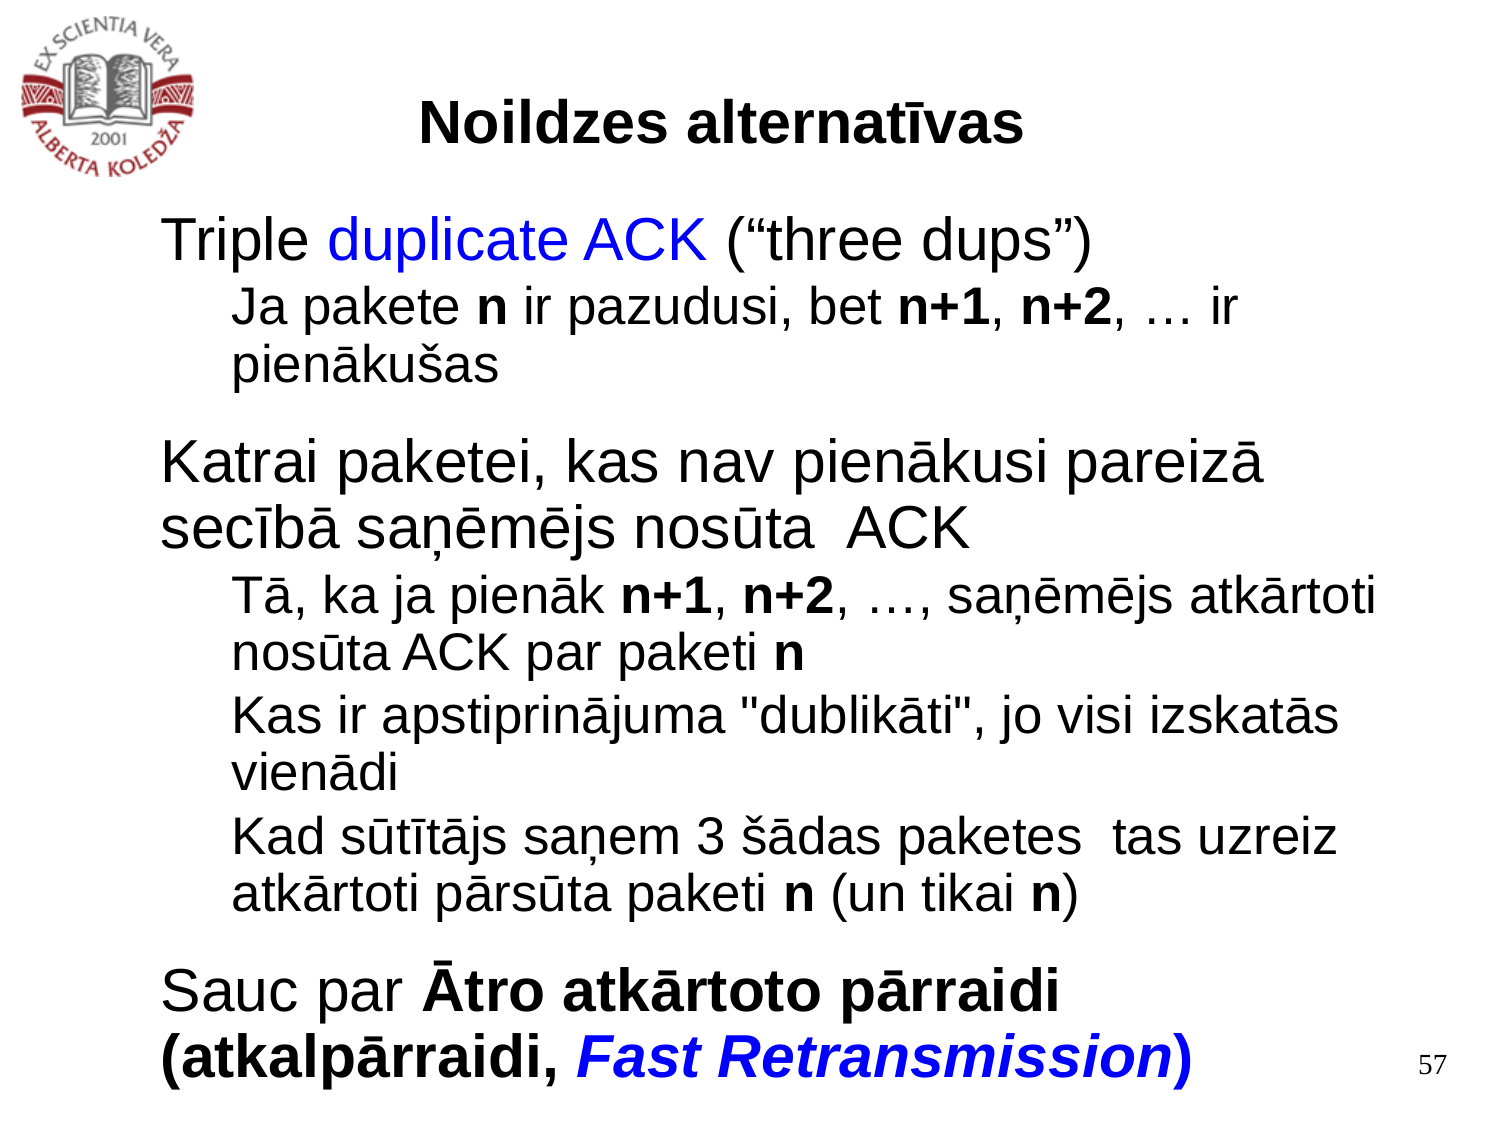

# Noildzes alternatīvas
Triple duplicate ACK (“three dups”)
Ja pakete n ir pazudusi, bet n+1, n+2, … ir pienākušas
Katrai paketei, kas nav pienākusi pareizā secībā saņēmējs nosūta ACK
Tā, ka ja pienāk n+1, n+2, …, saņēmējs atkārtoti nosūta ACK par paketi n
Kas ir apstiprinājuma "dublikāti", jo visi izskatās vienādi
Kad sūtītājs saņem 3 šādas paketes tas uzreiz atkārtoti pārsūta paketi n (un tikai n)
Sauc par Ātro atkārtoto pārraidi (atkalpārraidi, Fast Retransmission)